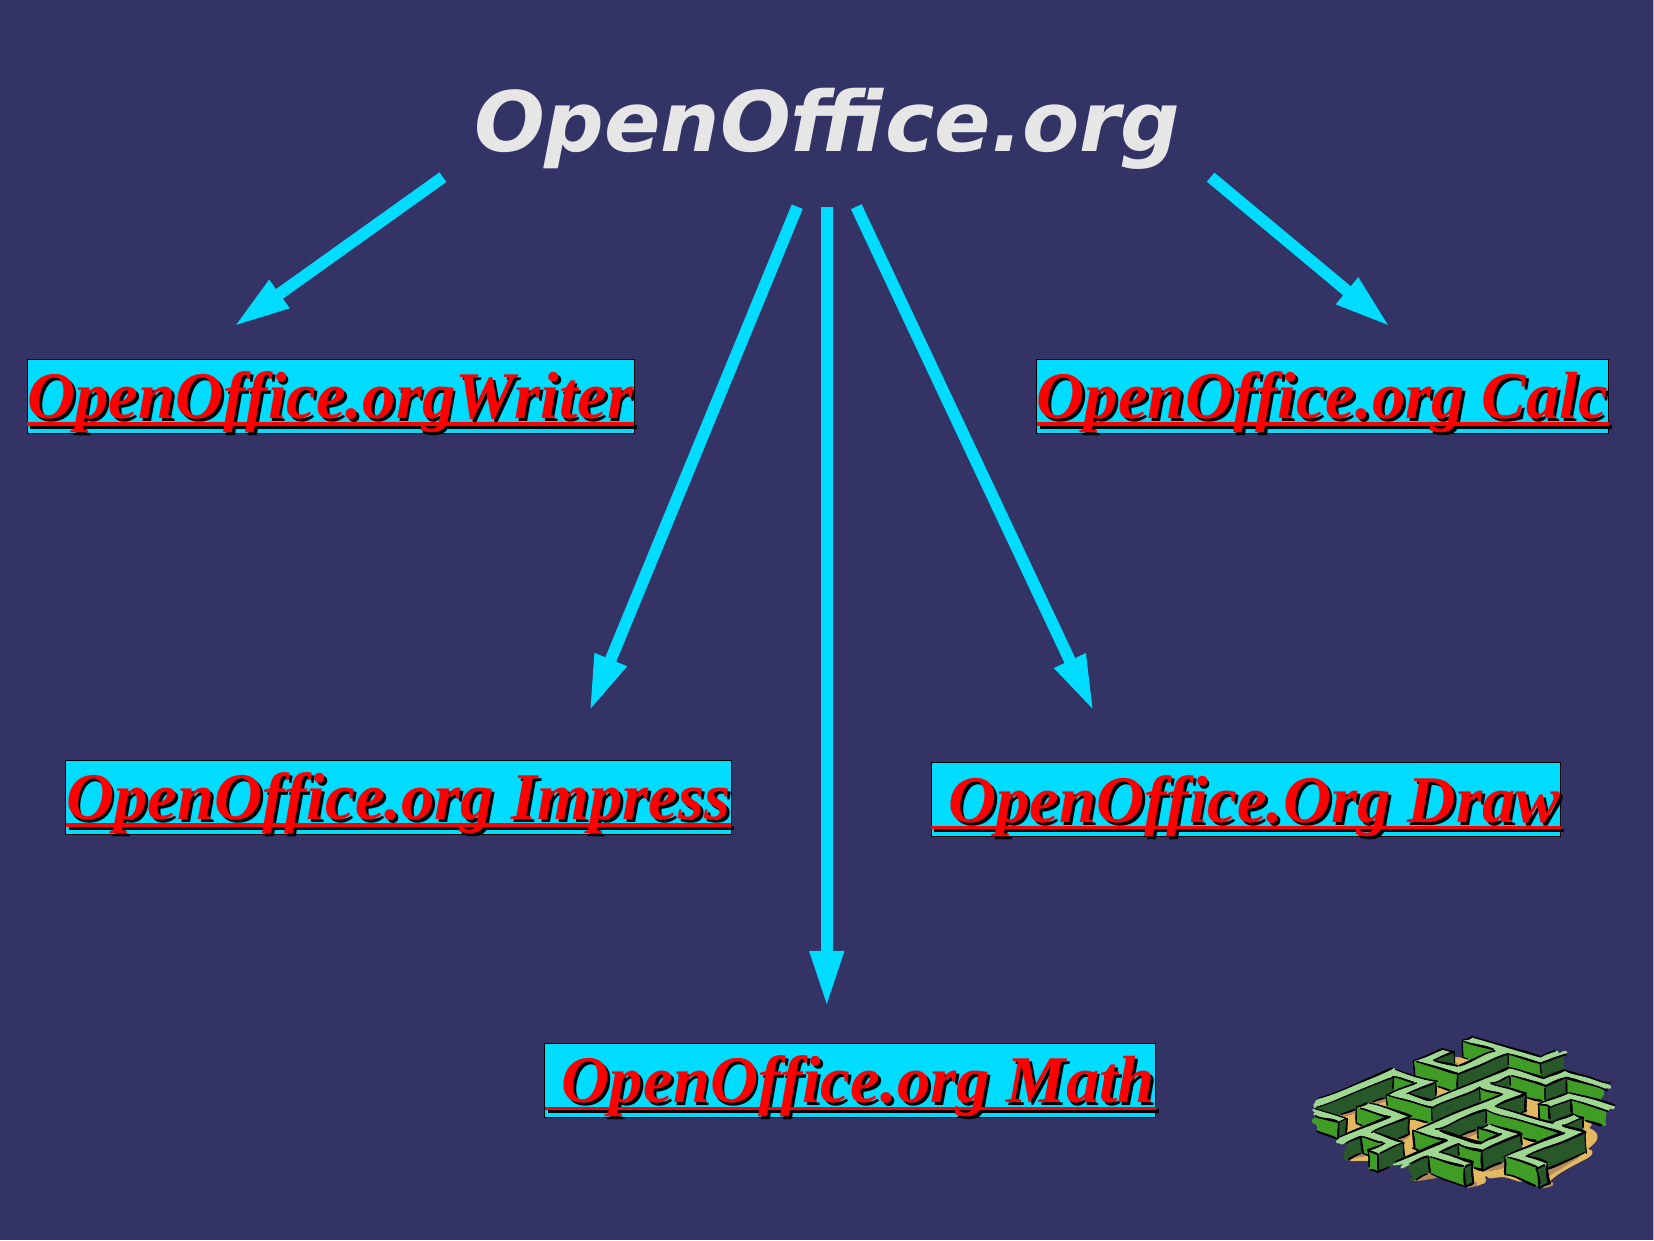

# OpenOffice.org
OpenOffice.orgWriter
OpenOffice.org Calc
OpenOffice.org Impress
 OpenOffice.Org Draw
 OpenOffice.org Math